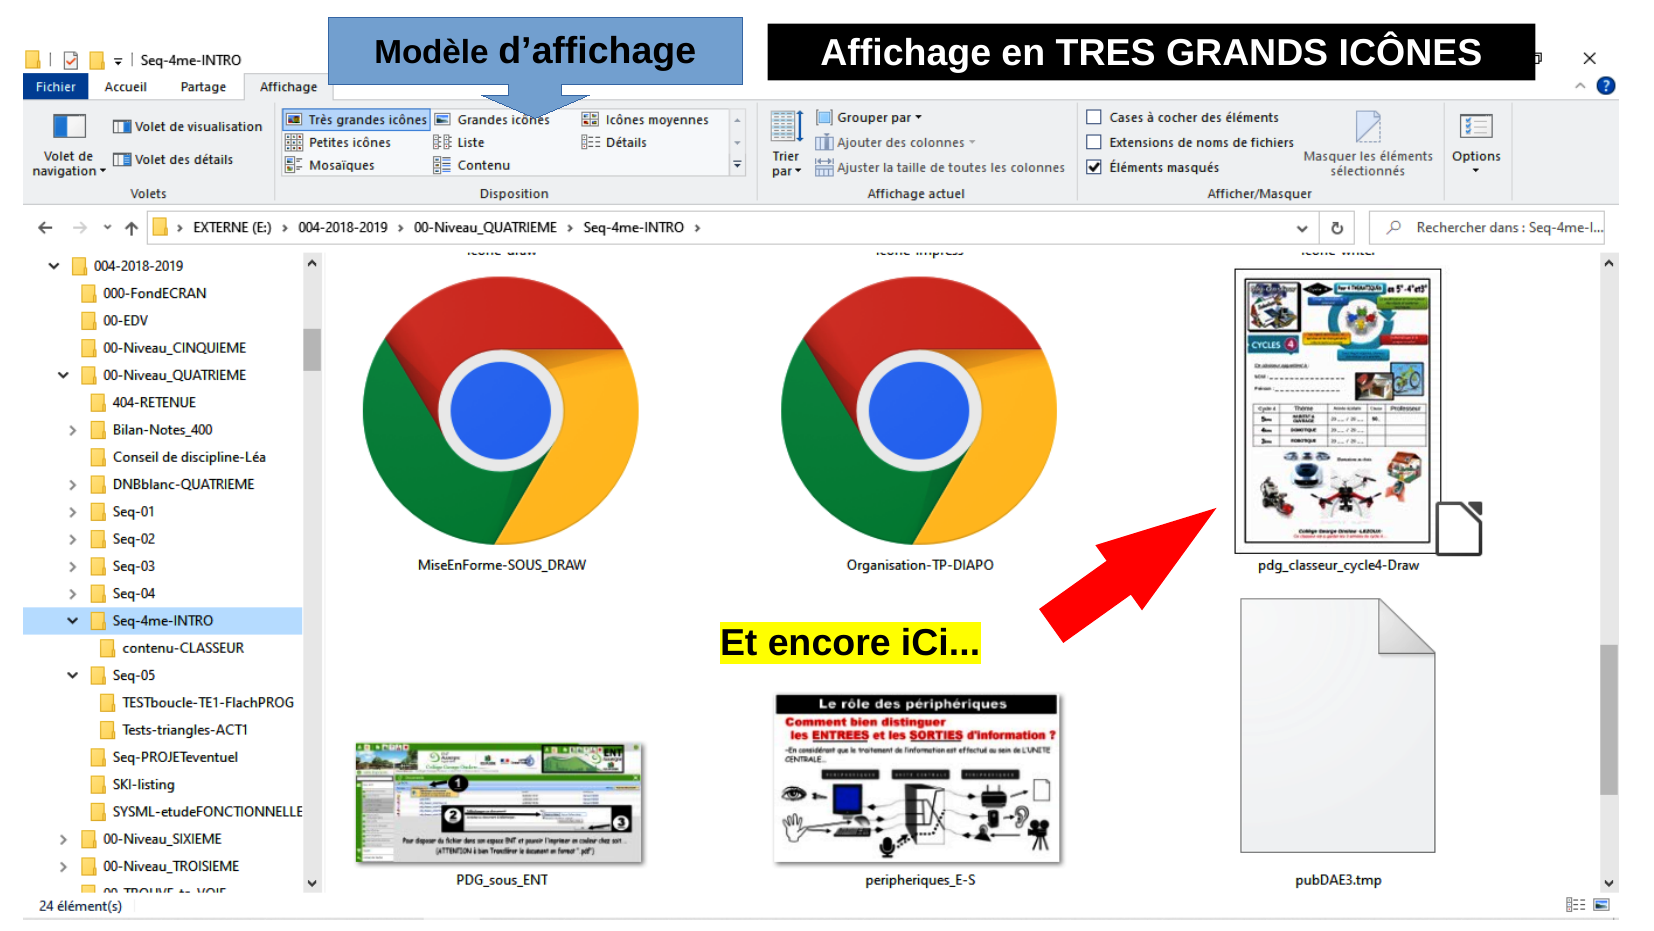

Modèle d’affichage
Affichage en TRES GRANDS ICÔNES
Et encore iCi...